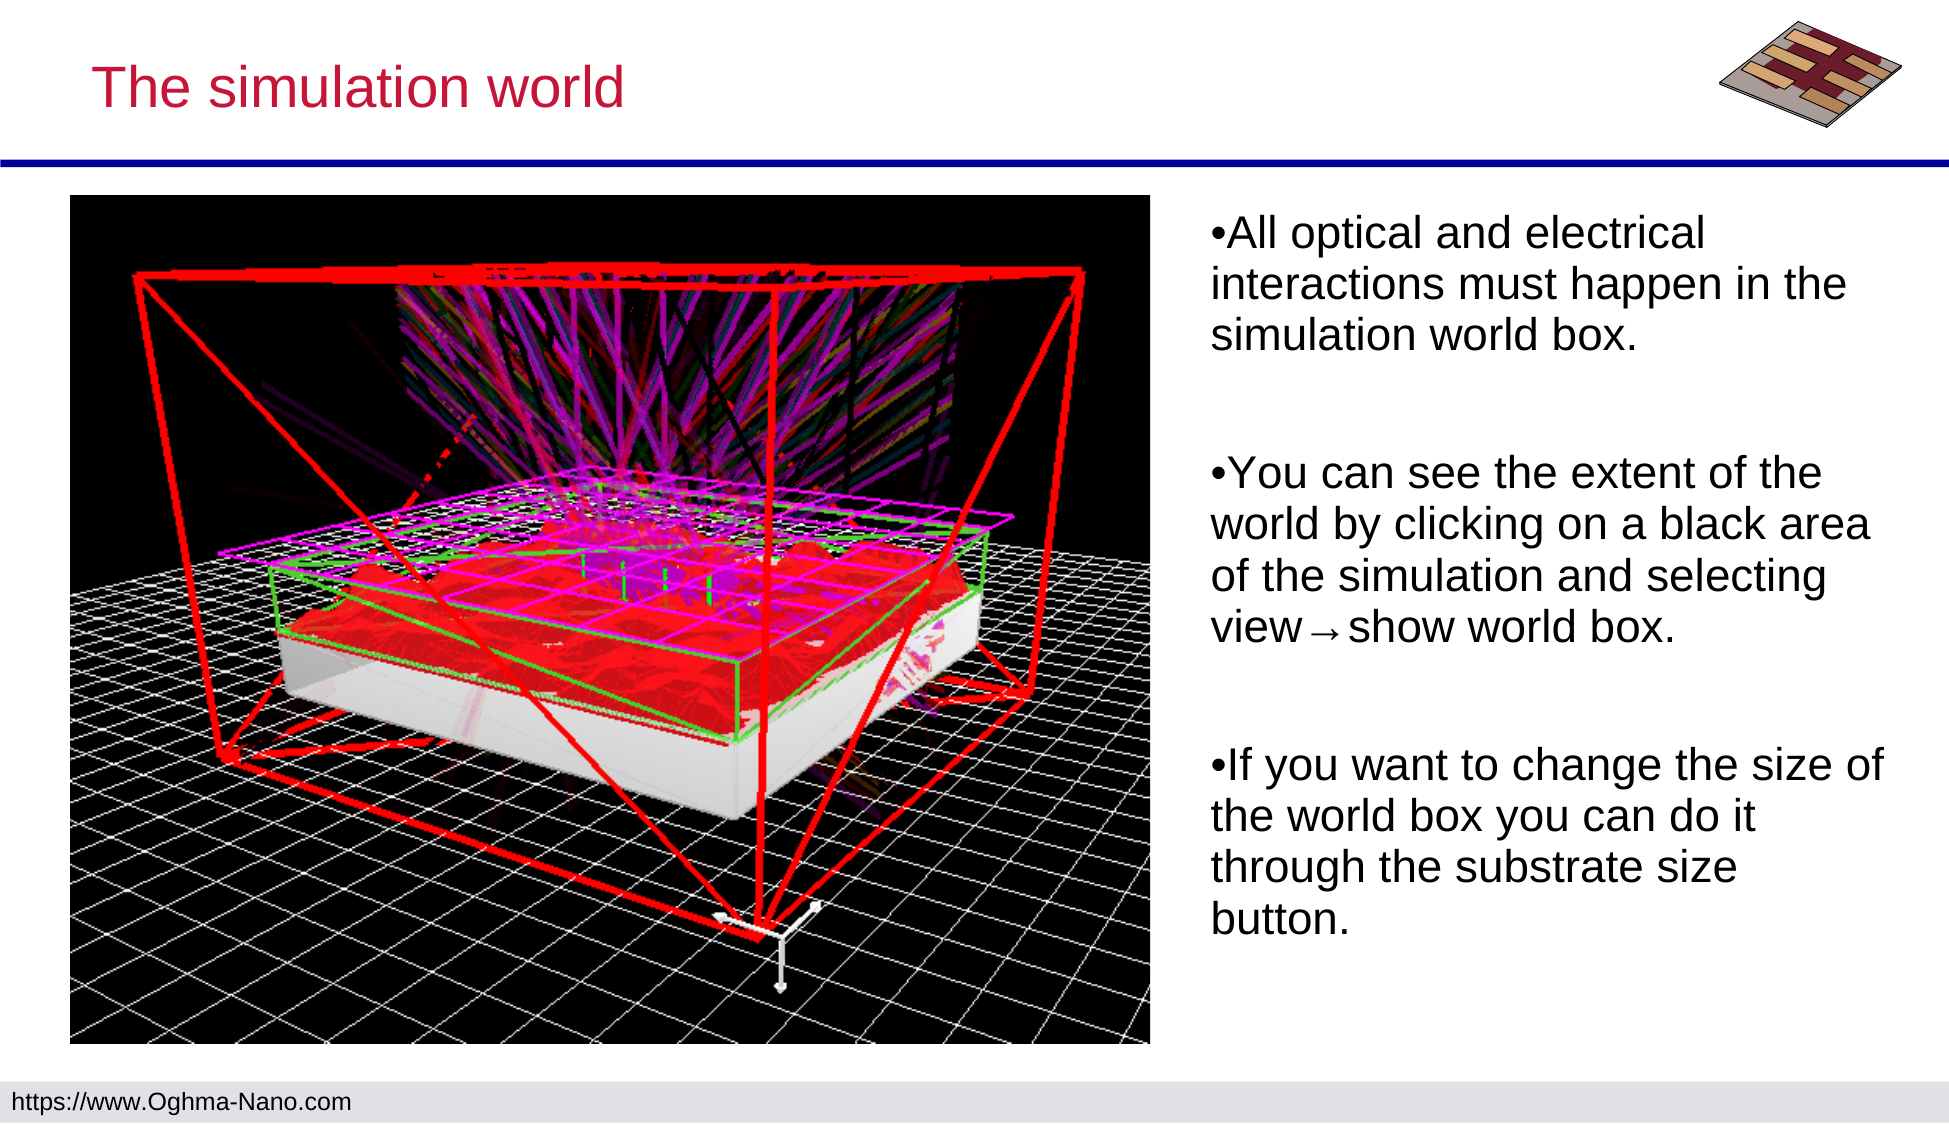

# The simulation world
All optical and electrical interactions must happen in the simulation world box.
You can see the extent of the world by clicking on a black area of the simulation and selecting view→show world box.
If you want to change the size of the world box you can do it through the substrate size button.